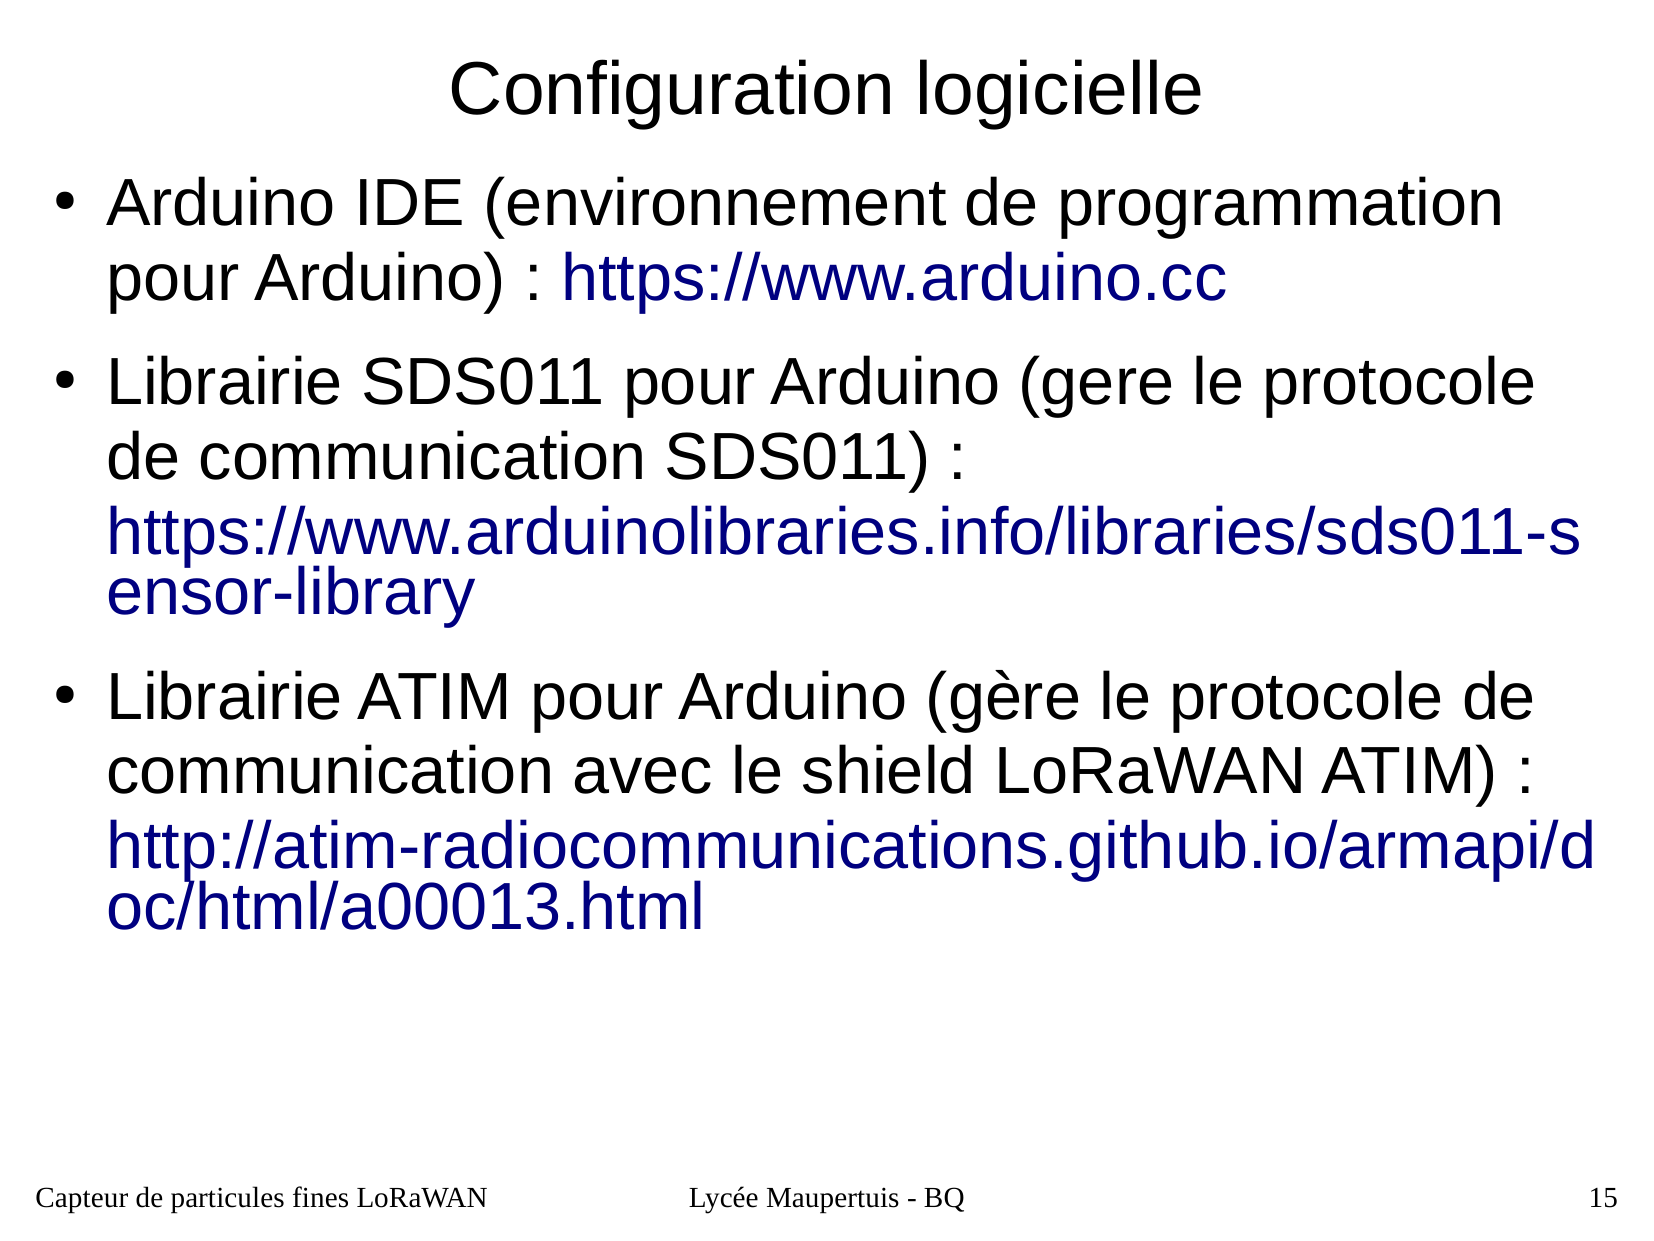

# Configuration logicielle
Arduino IDE (environnement de programmation pour Arduino) : https://www.arduino.cc
Librairie SDS011 pour Arduino (gere le protocole de communication SDS011) : https://www.arduinolibraries.info/libraries/sds011-sensor-library
Librairie ATIM pour Arduino (gère le protocole de communication avec le shield LoRaWAN ATIM) : http://atim-radiocommunications.github.io/armapi/doc/html/a00013.html
Capteur de particules fines LoRaWAN
Lycée Maupertuis - BQ
15